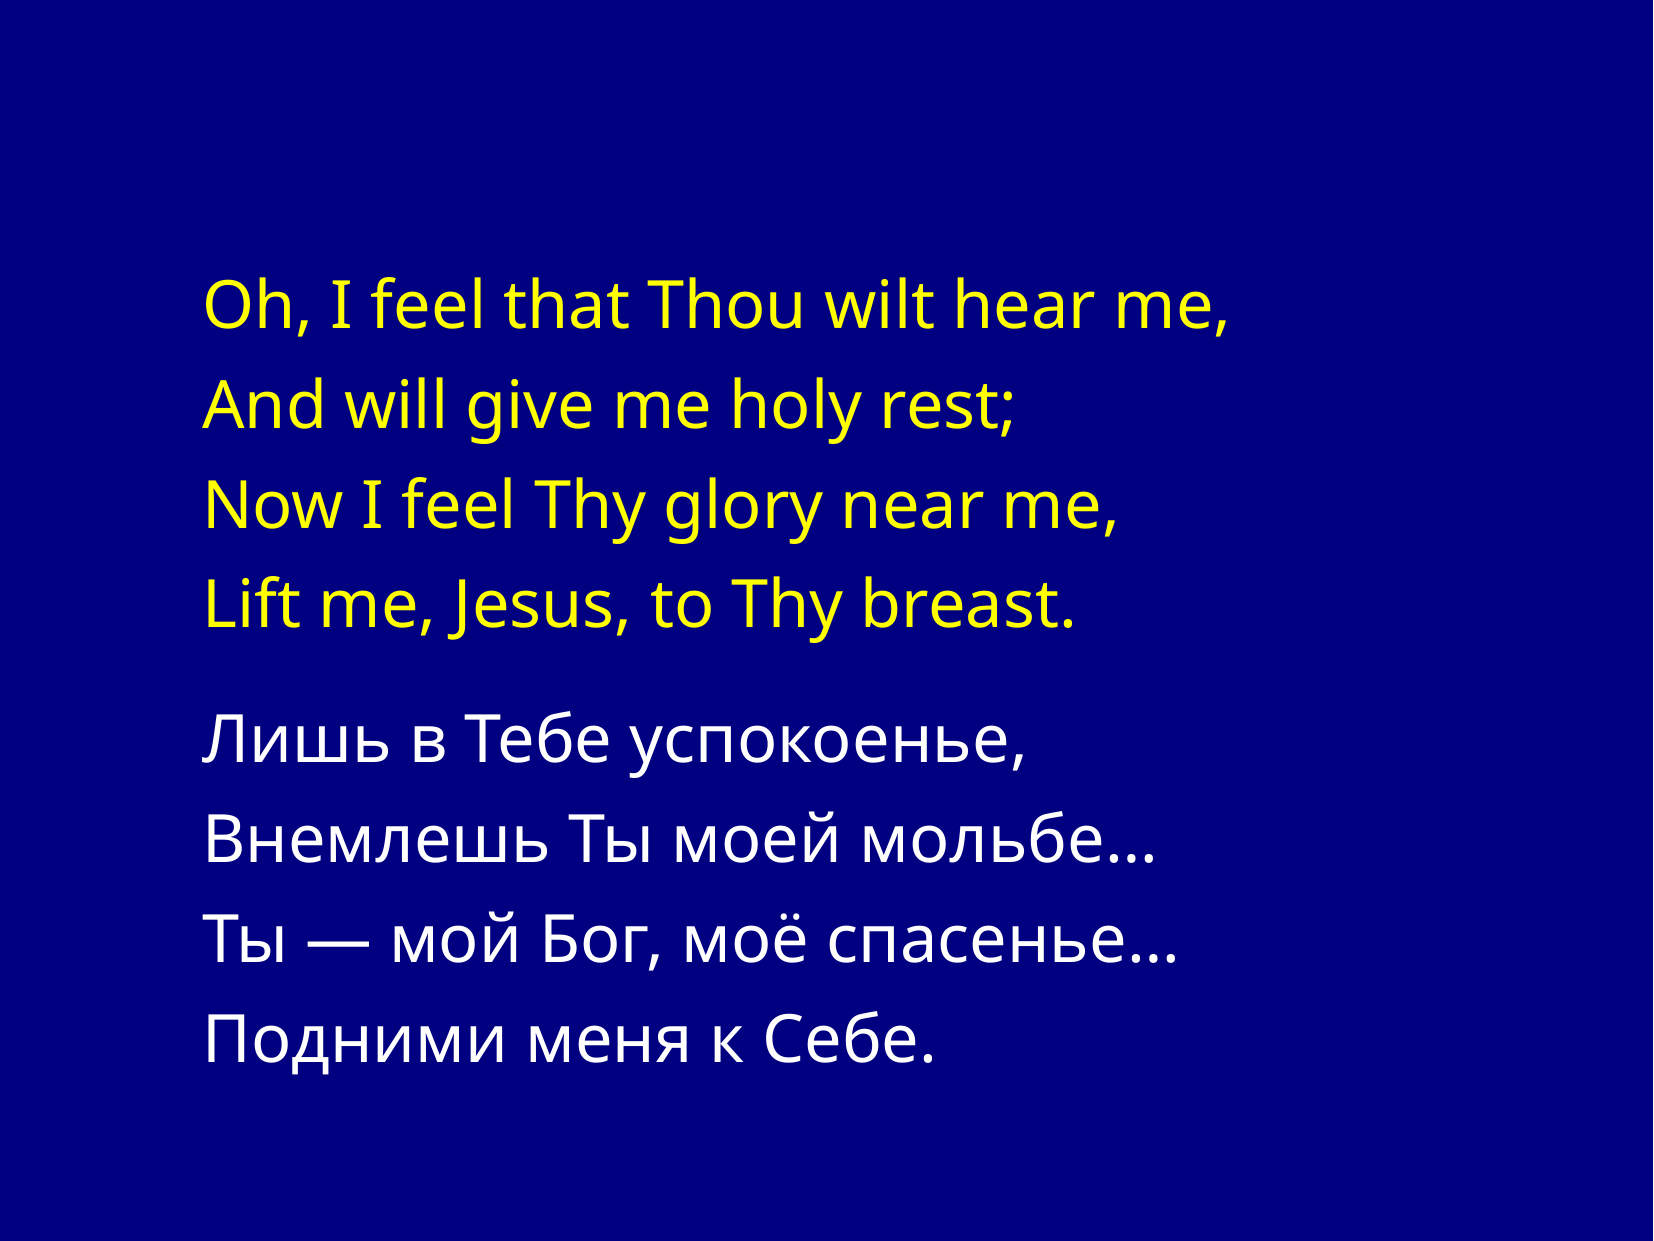

Oh, I feel that Thou wilt hear me,
	And will give me holy rest;
	Now I feel Thy glory near me,
	Lift me, Jesus, to Thy breast.
	Лишь в Тебе успокоенье,
	Внемлешь Ты моей мольбе…
	Ты — мой Бог, моё спасенье…
	Подними меня к Себе.